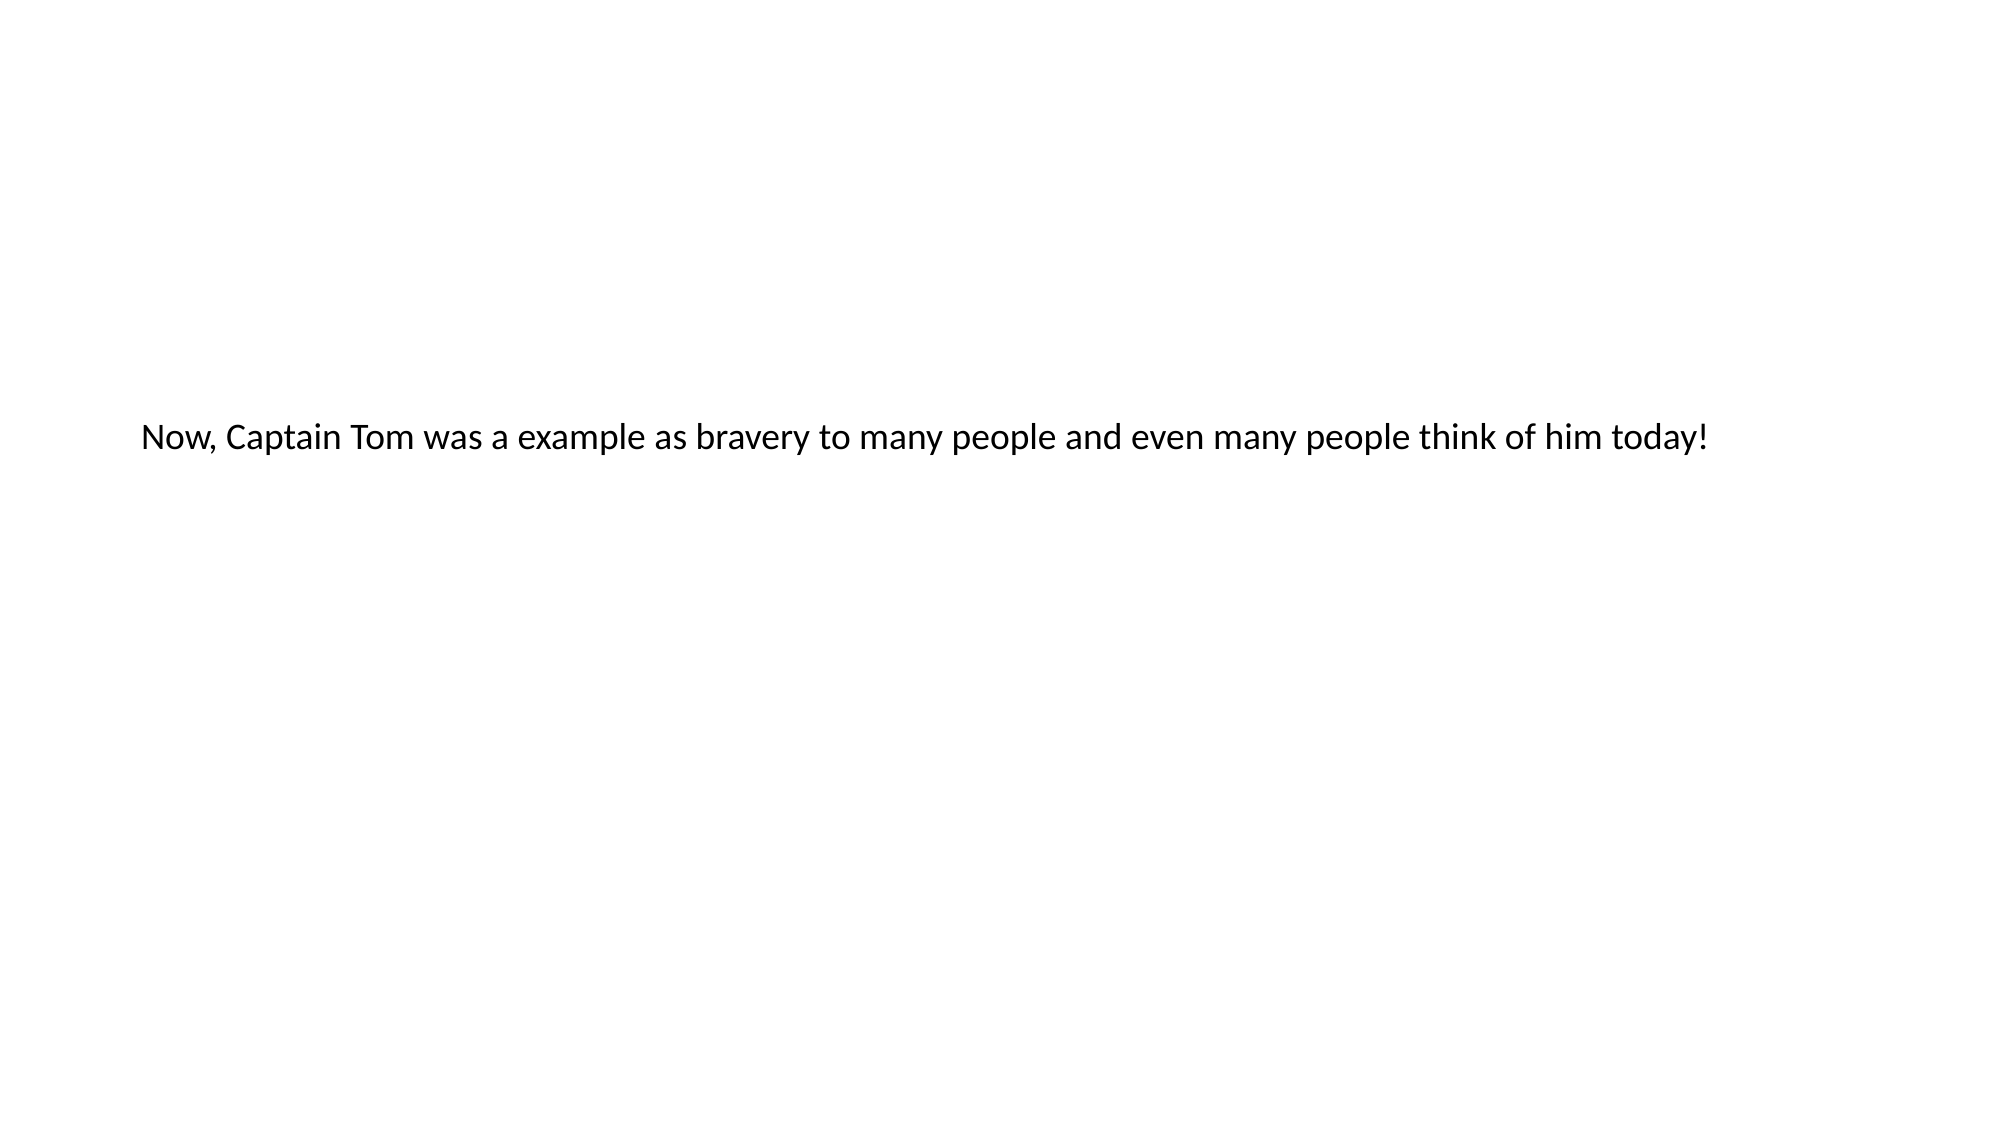

Now, Captain Tom was a example as bravery to many people and even many people think of him today!